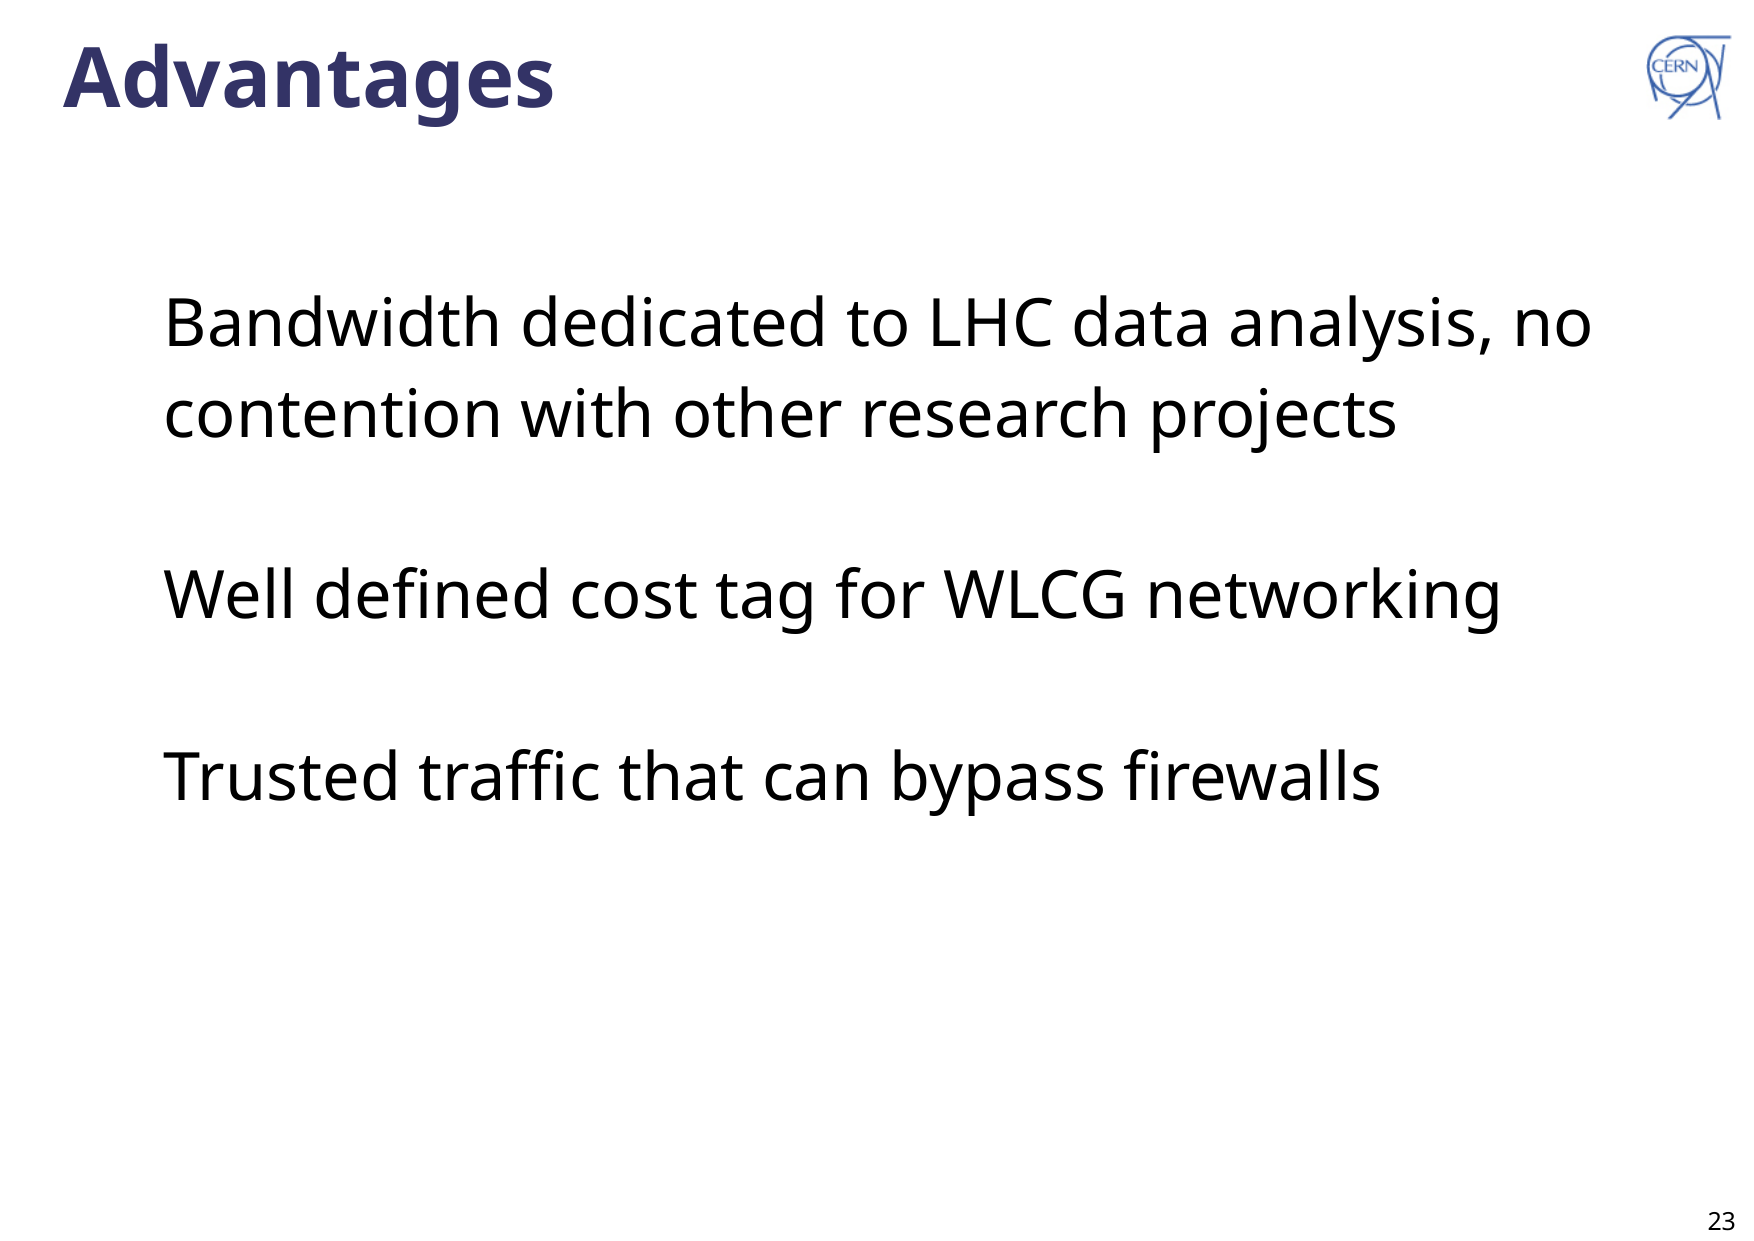

# Advantages
Bandwidth dedicated to LHC data analysis, no contention with other research projects
Well defined cost tag for WLCG networking
Trusted traffic that can bypass firewalls
23